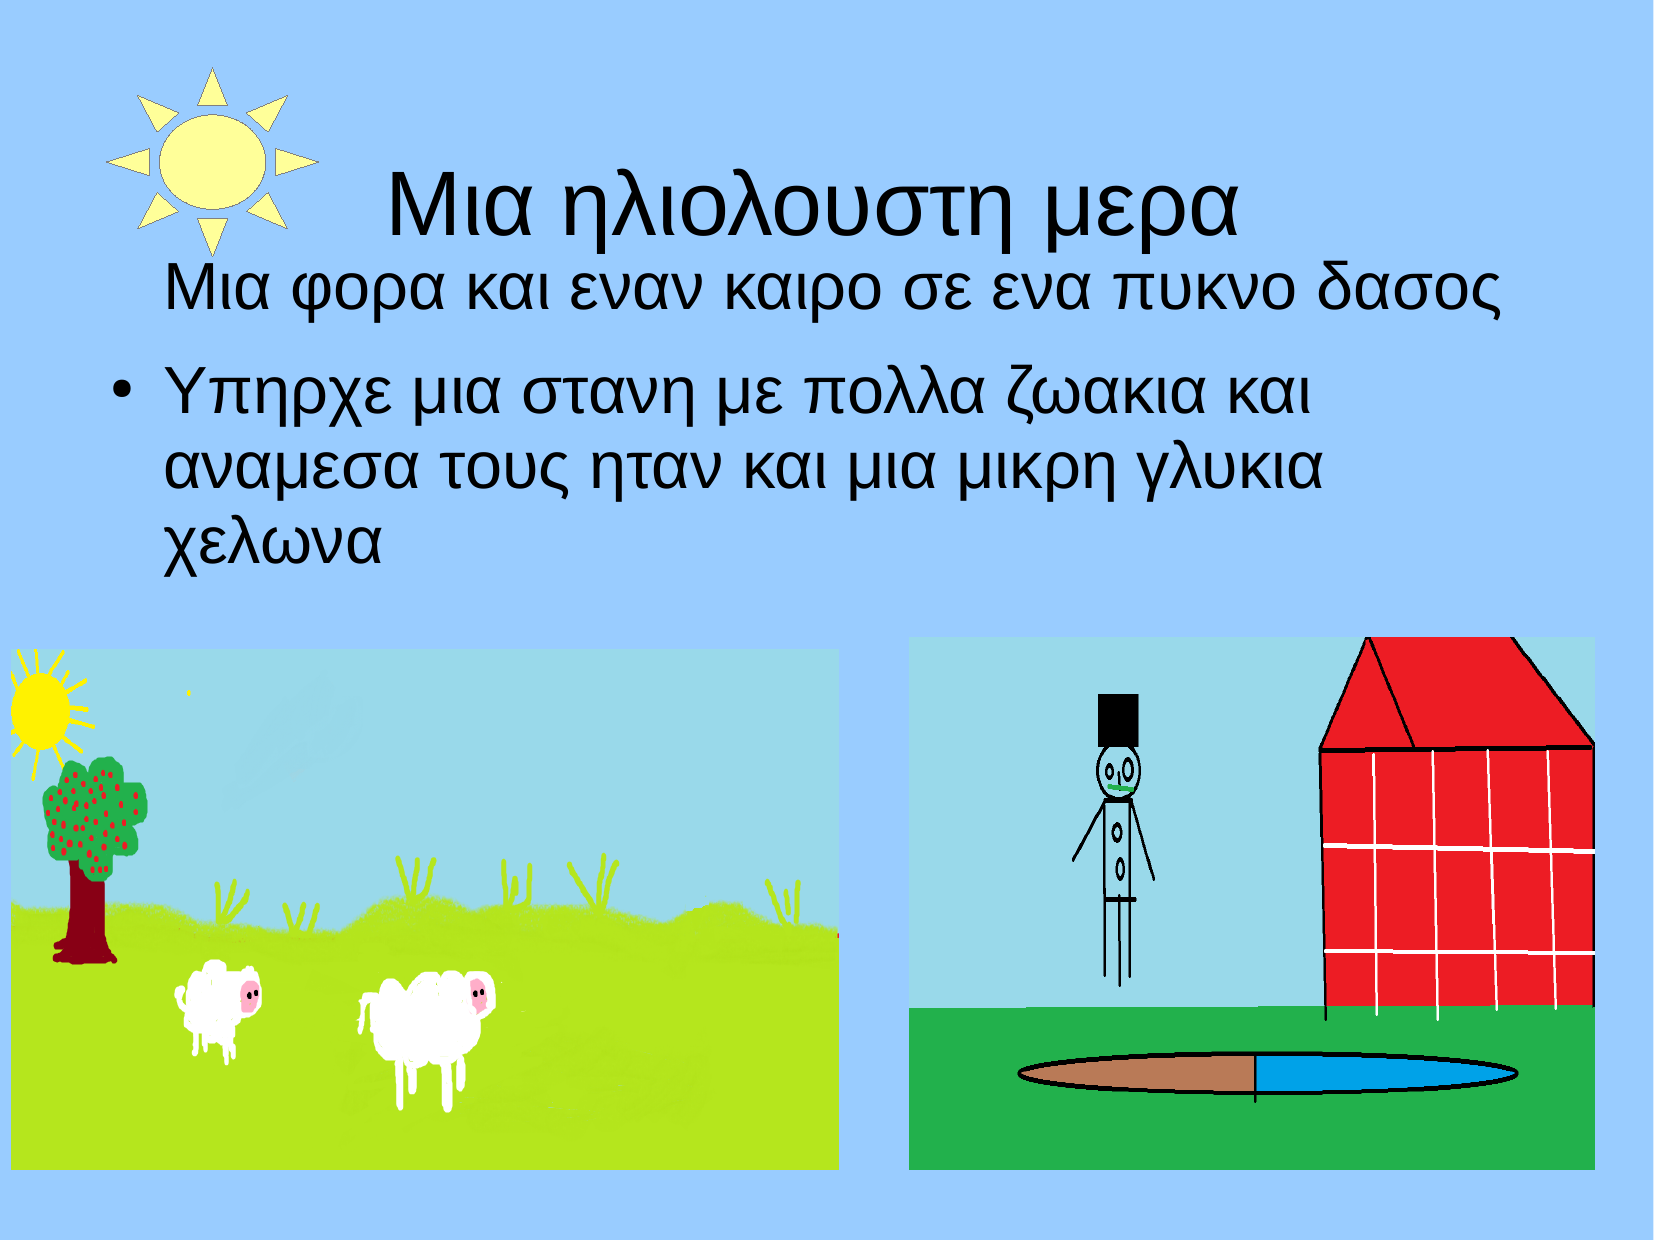

# Μια ηλιολουστη μερα
Μια φορα και εναν καιρο σε ενα πυκνο δασος
Υπηρχε μια στανη με πολλα ζωακια και αναμεσα τους ηταν και μια μικρη γλυκια χελωνα